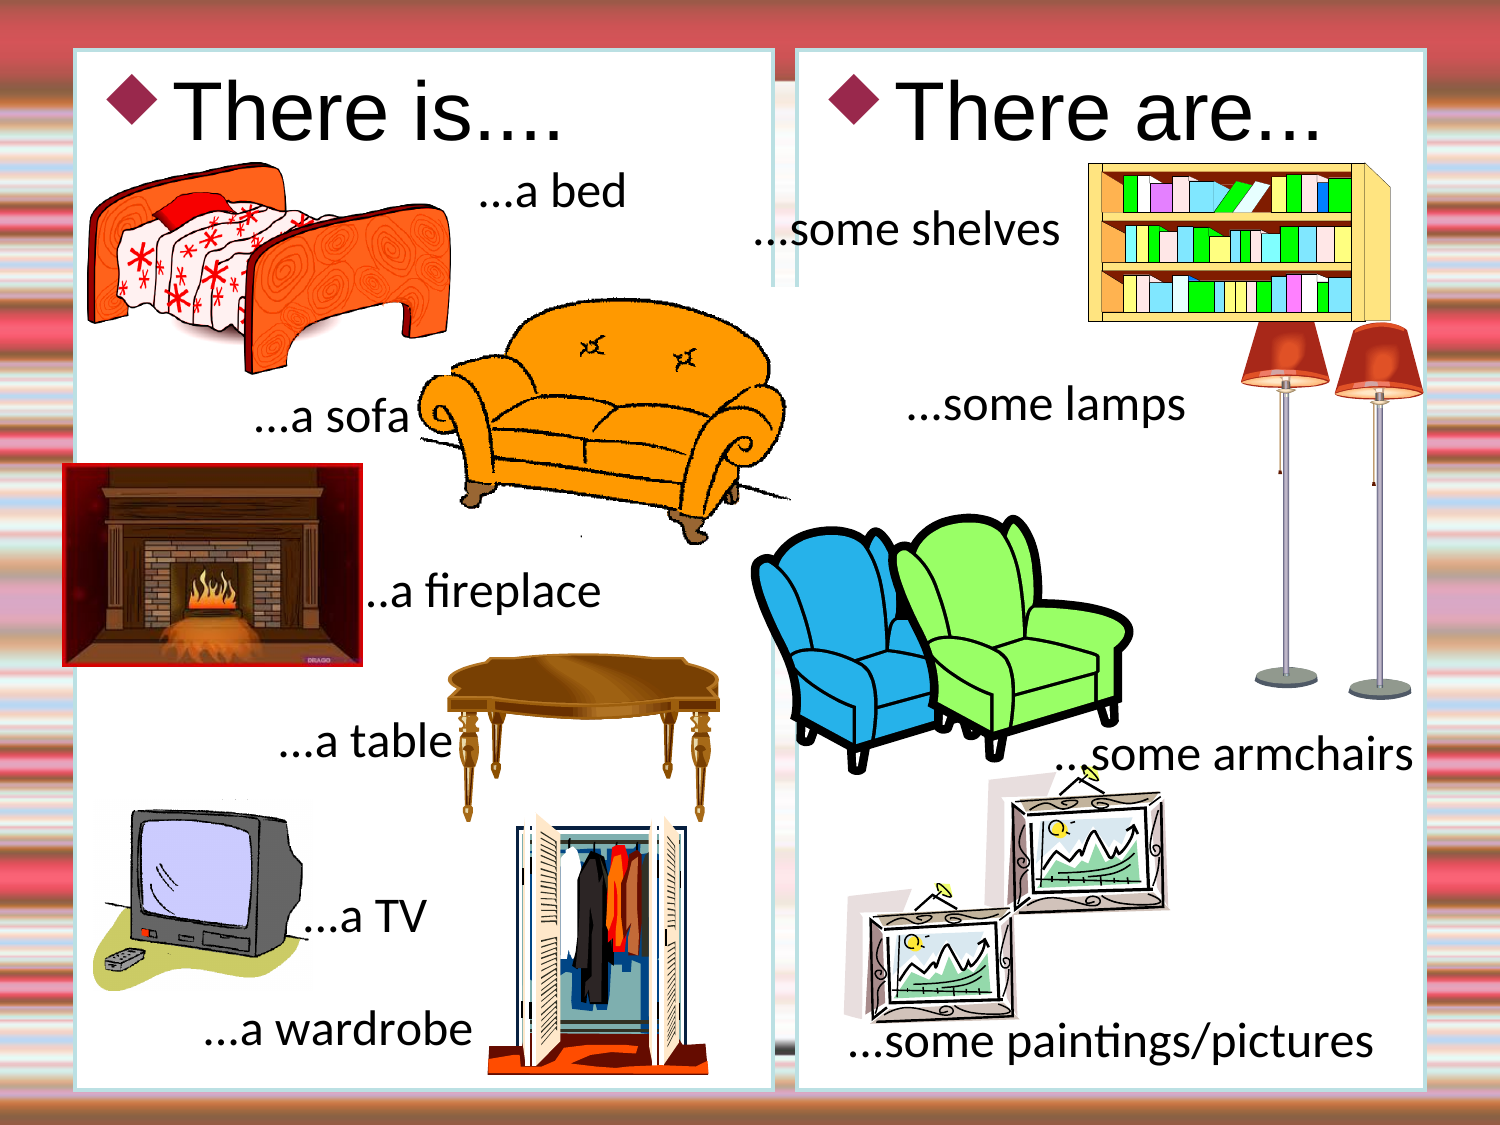

# There is....
There are...
...a bed
...some shelves
...some lamps
...a sofa
...a fireplace
...a table
...some armchairs
...a TV
...a wardrobe
...some paintings/pictures